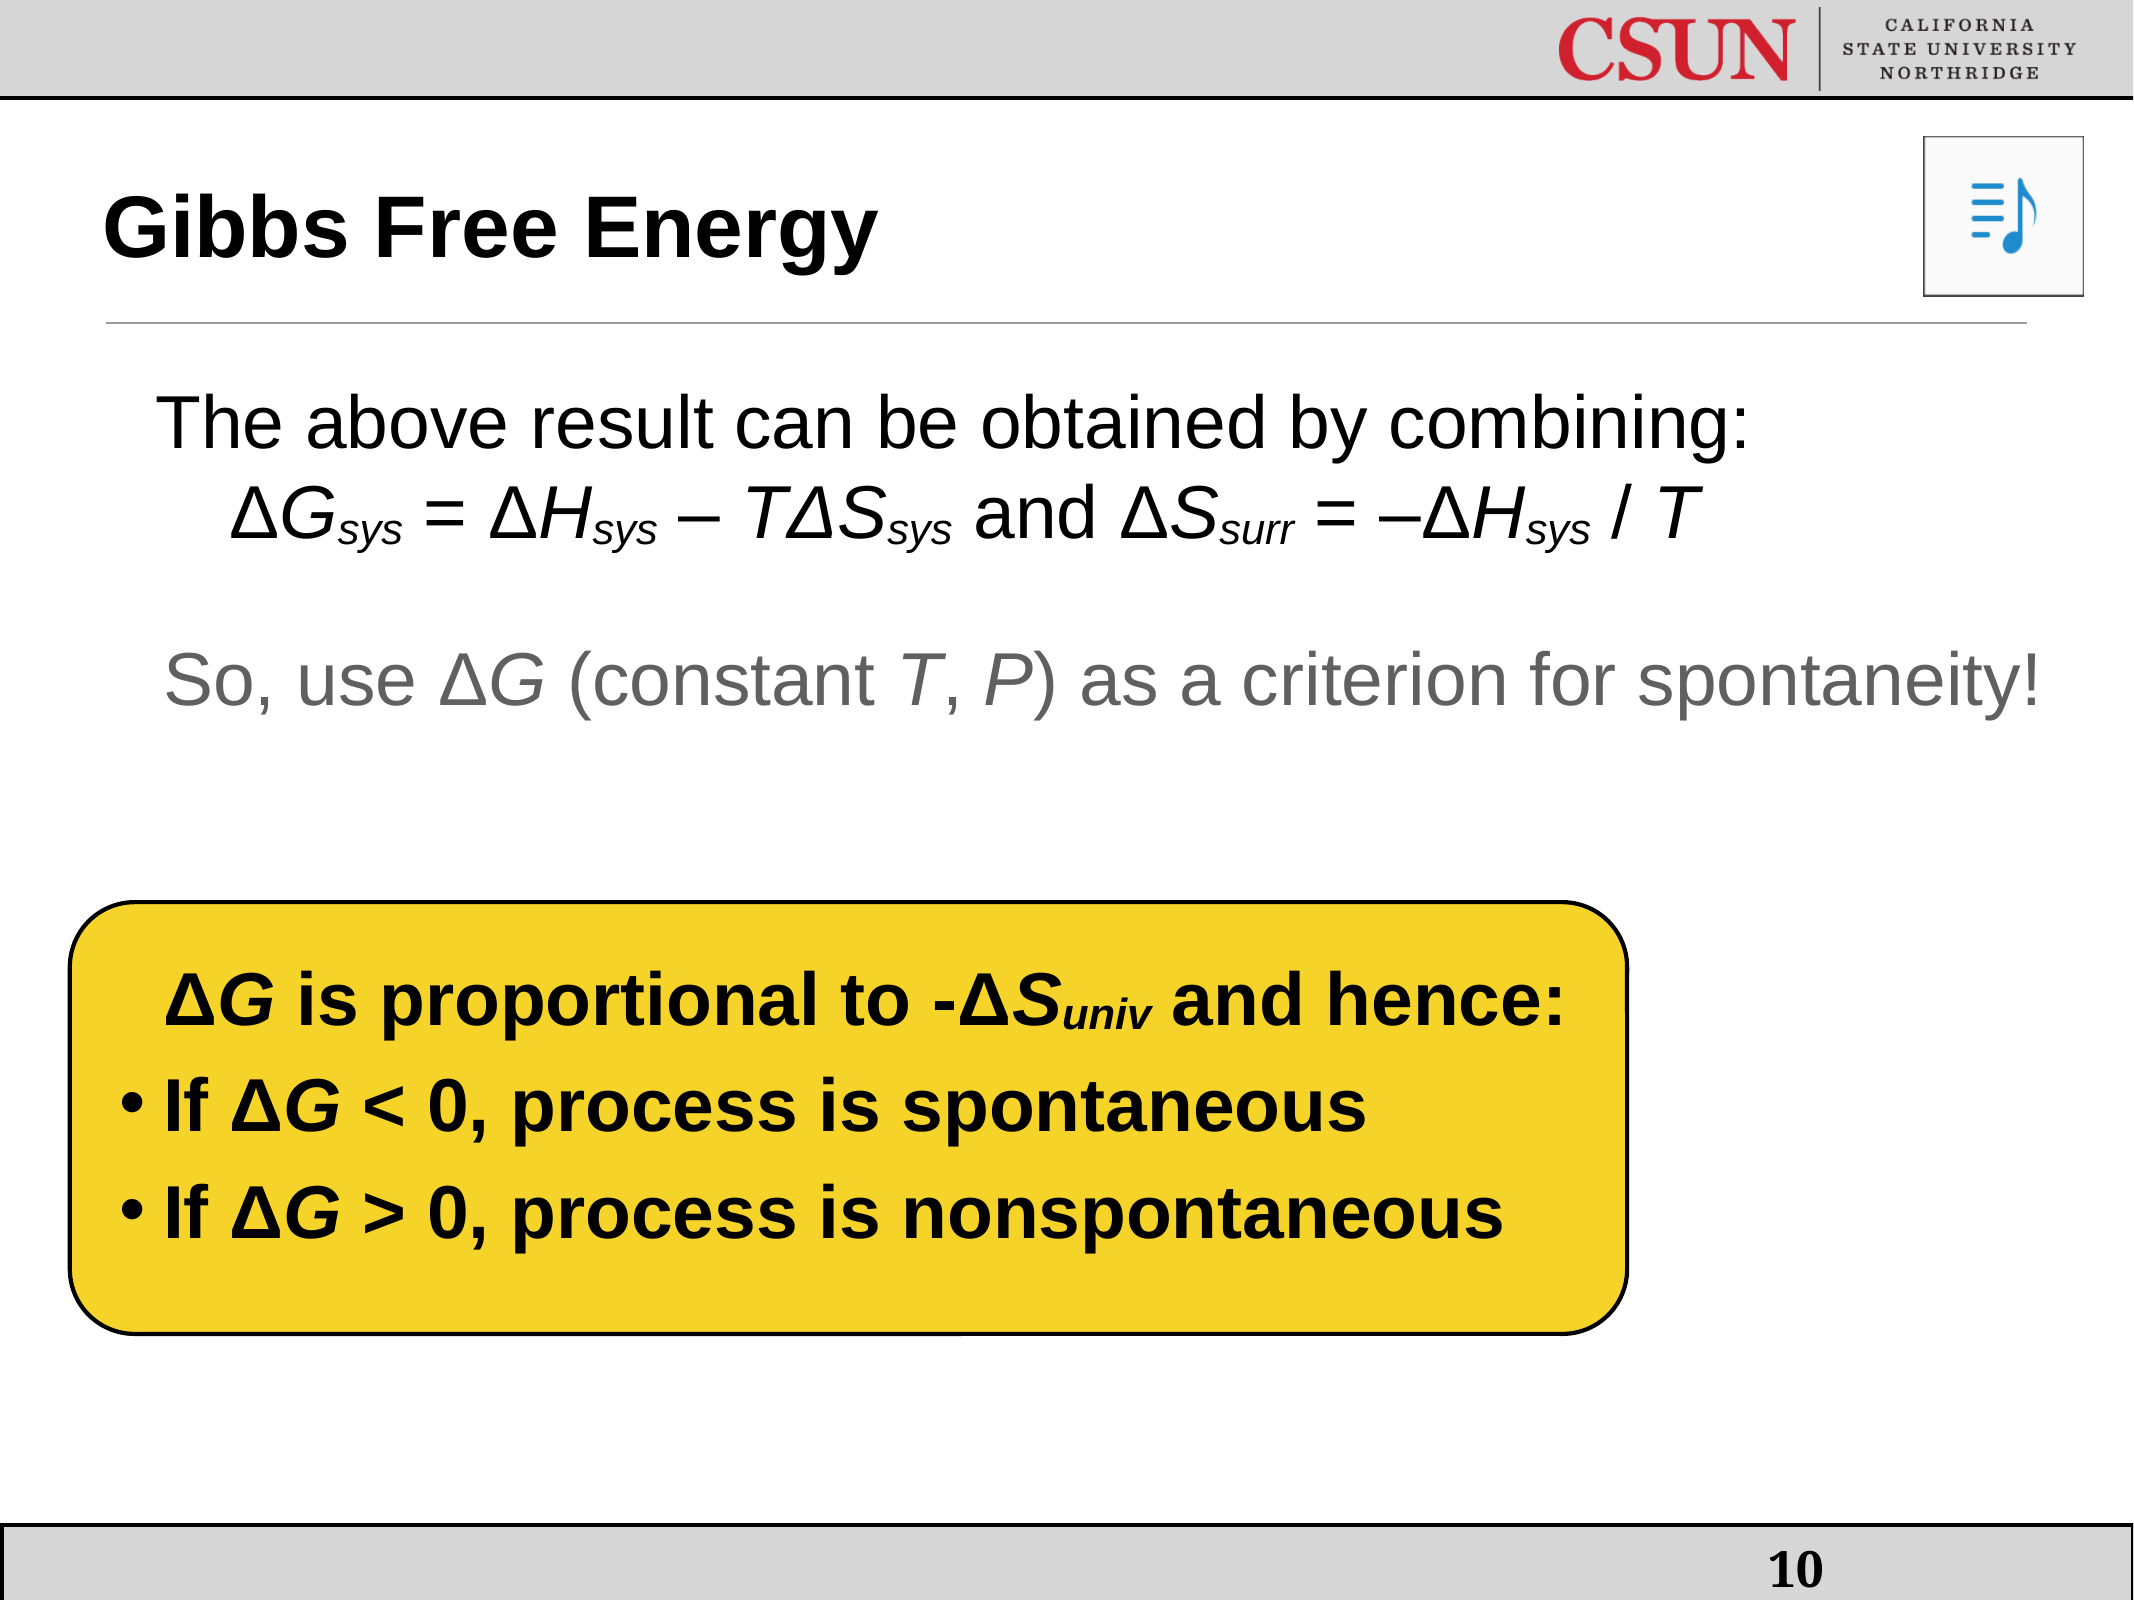

# Gibbs Free Energy
The above result can be obtained by combining:
 ΔGsys = ΔHsys – TΔSsys and ΔSsurr = –ΔHsys / T
So, use ΔG (constant T, P) as a criterion for spontaneity!
ΔG is proportional to -ΔSuniv and hence:
If ΔG < 0, process is spontaneous
If ΔG > 0, process is nonspontaneous
10